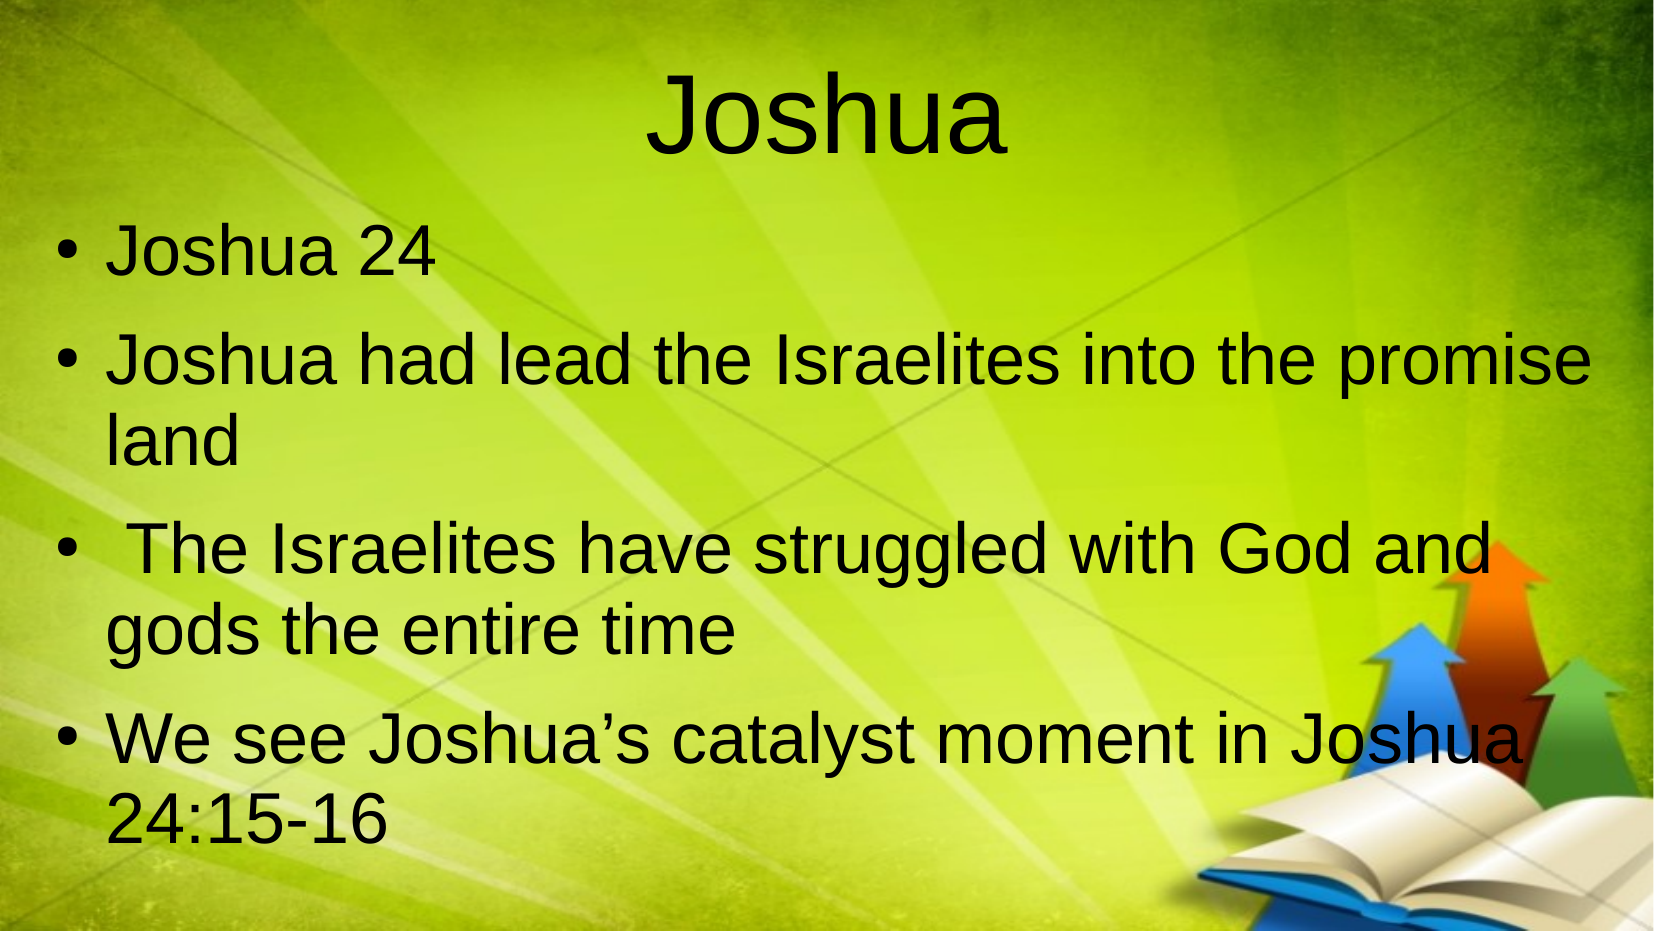

# Joshua
Joshua 24
Joshua had lead the Israelites into the promise land
 The Israelites have struggled with God and gods the entire time
We see Joshua’s catalyst moment in Joshua 24:15-16